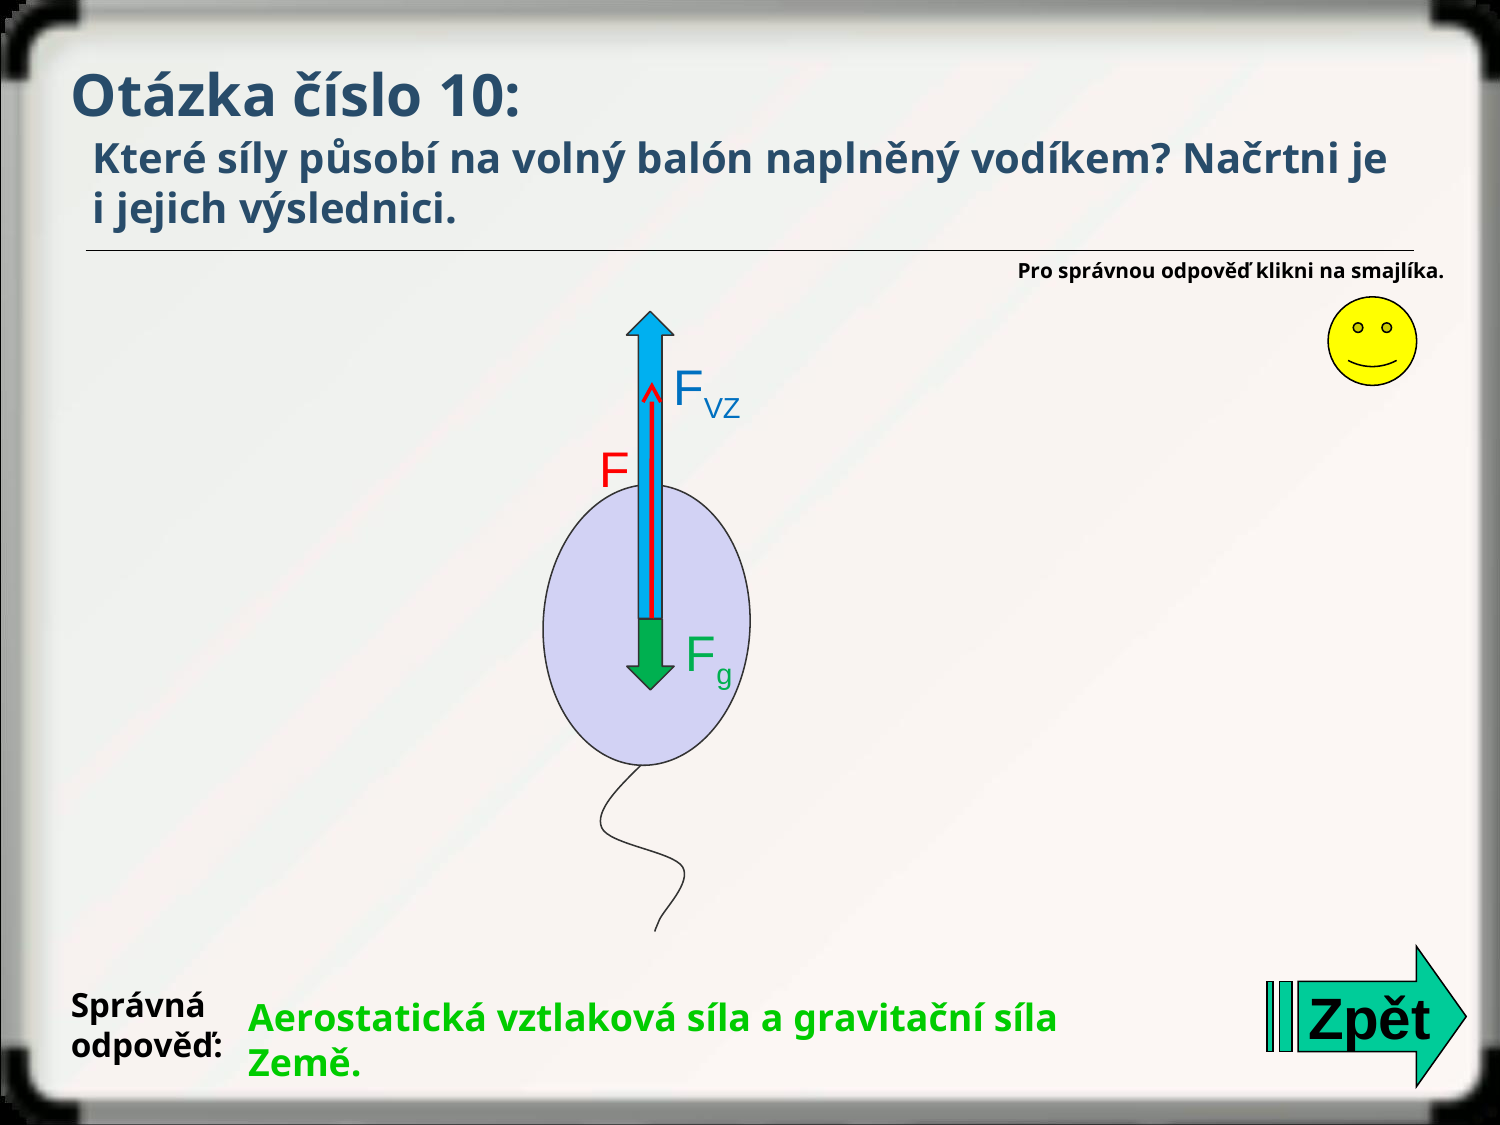

Otázka číslo 10:
Které síly působí na volný balón naplněný vodíkem? Načrtni je
i jejich výslednici.
Pro správnou odpověď klikni na smajlíka.
FVZ
F
Fg
Zpět
Správná
odpověď:
Aerostatická vztlaková síla a gravitační síla Země.